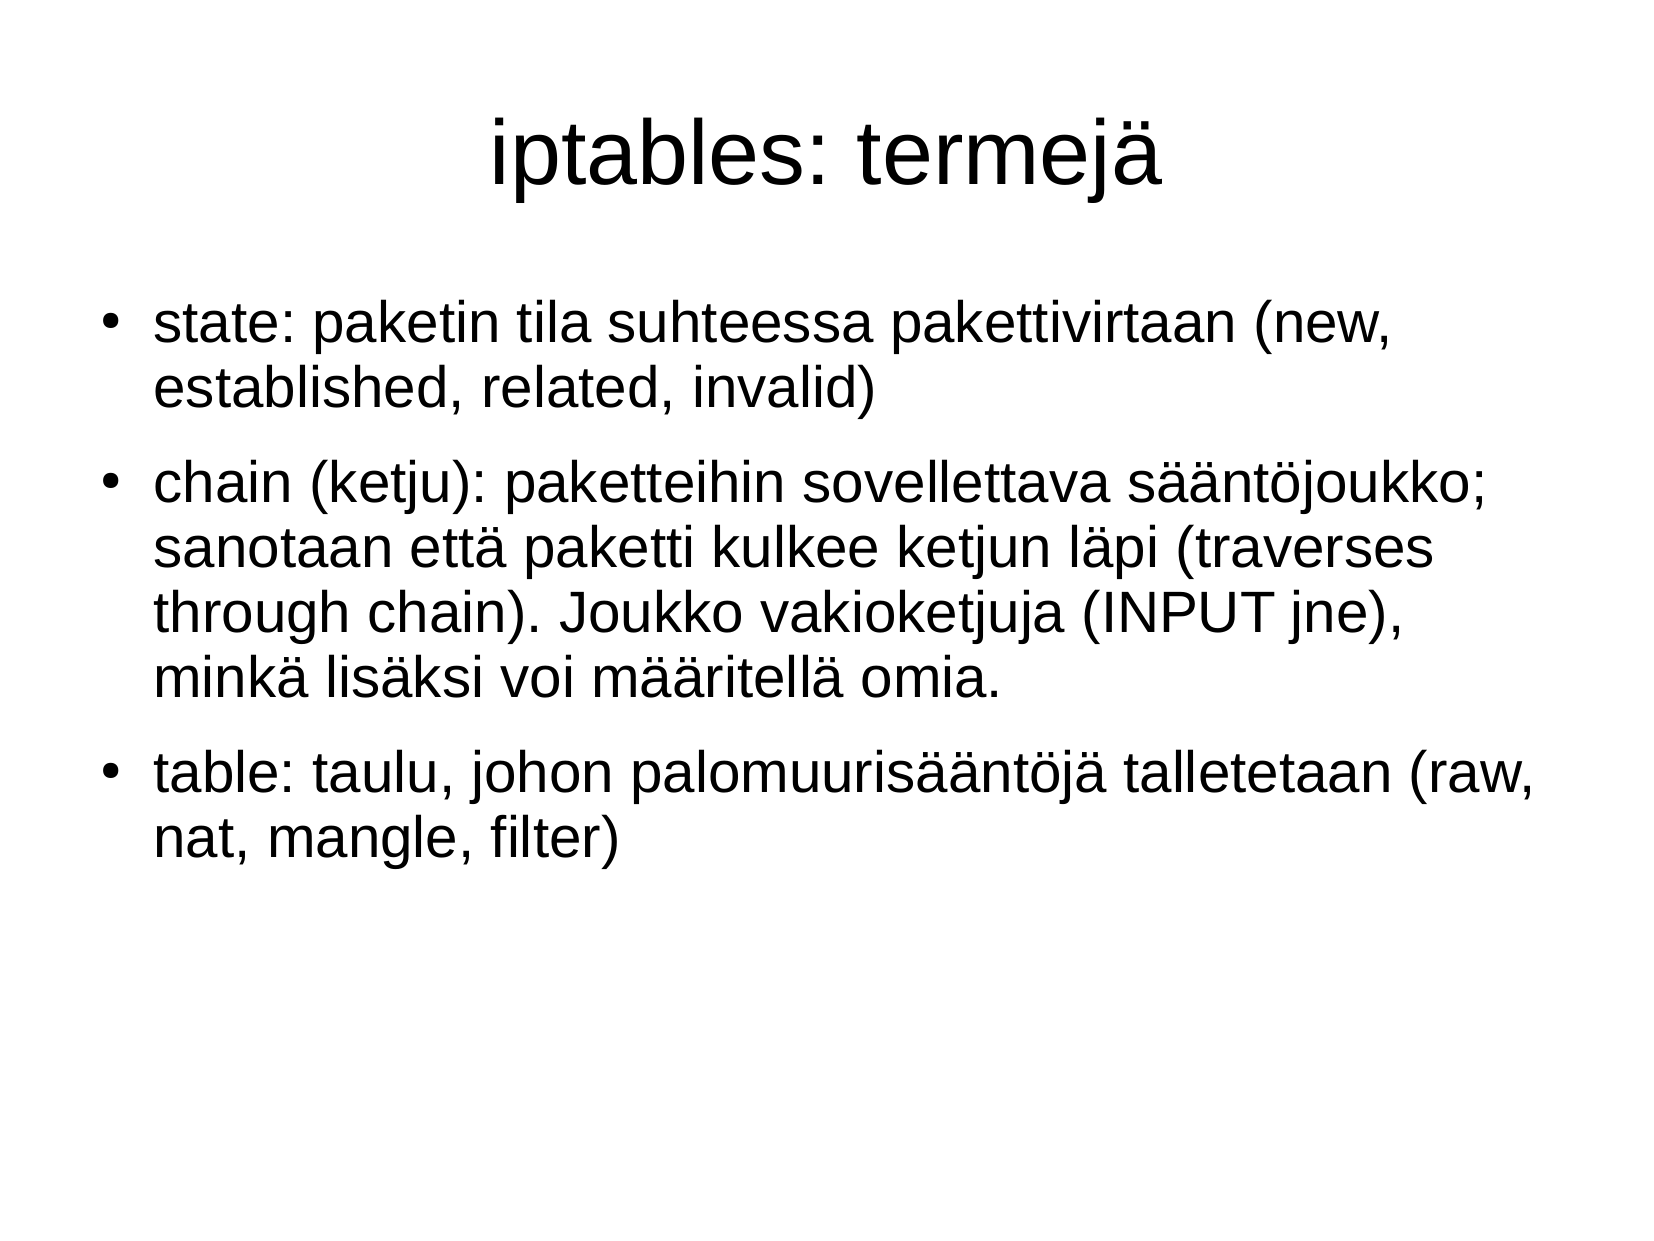

# iptables: termejä
state: paketin tila suhteessa pakettivirtaan (new, established, related, invalid)
chain (ketju): paketteihin sovellettava sääntöjoukko; sanotaan että paketti kulkee ketjun läpi (traverses through chain). Joukko vakioketjuja (INPUT jne), minkä lisäksi voi määritellä omia.
table: taulu, johon palomuurisääntöjä talletetaan (raw, nat, mangle, filter)